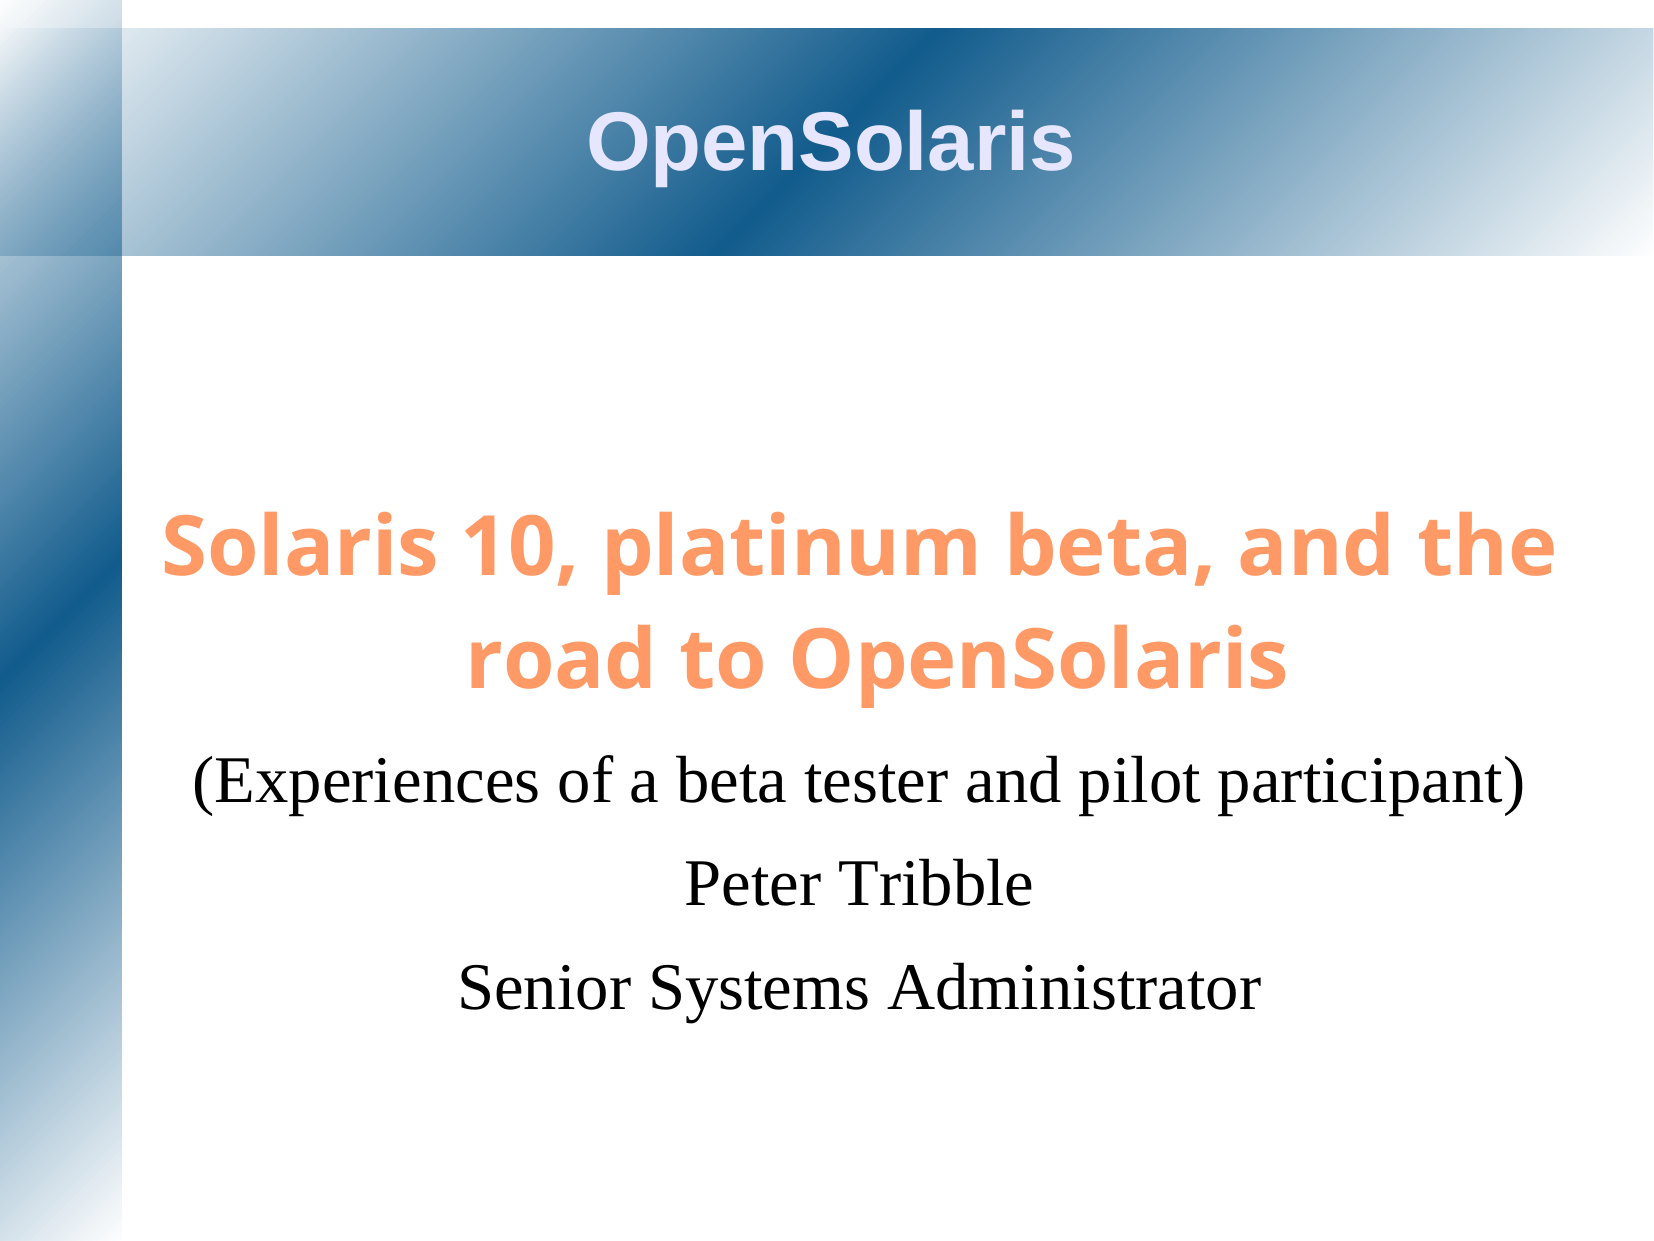

# OpenSolaris
Solaris 10, platinum beta, and the road to OpenSolaris
(Experiences of a beta tester and pilot participant)
Peter Tribble
Senior Systems Administrator